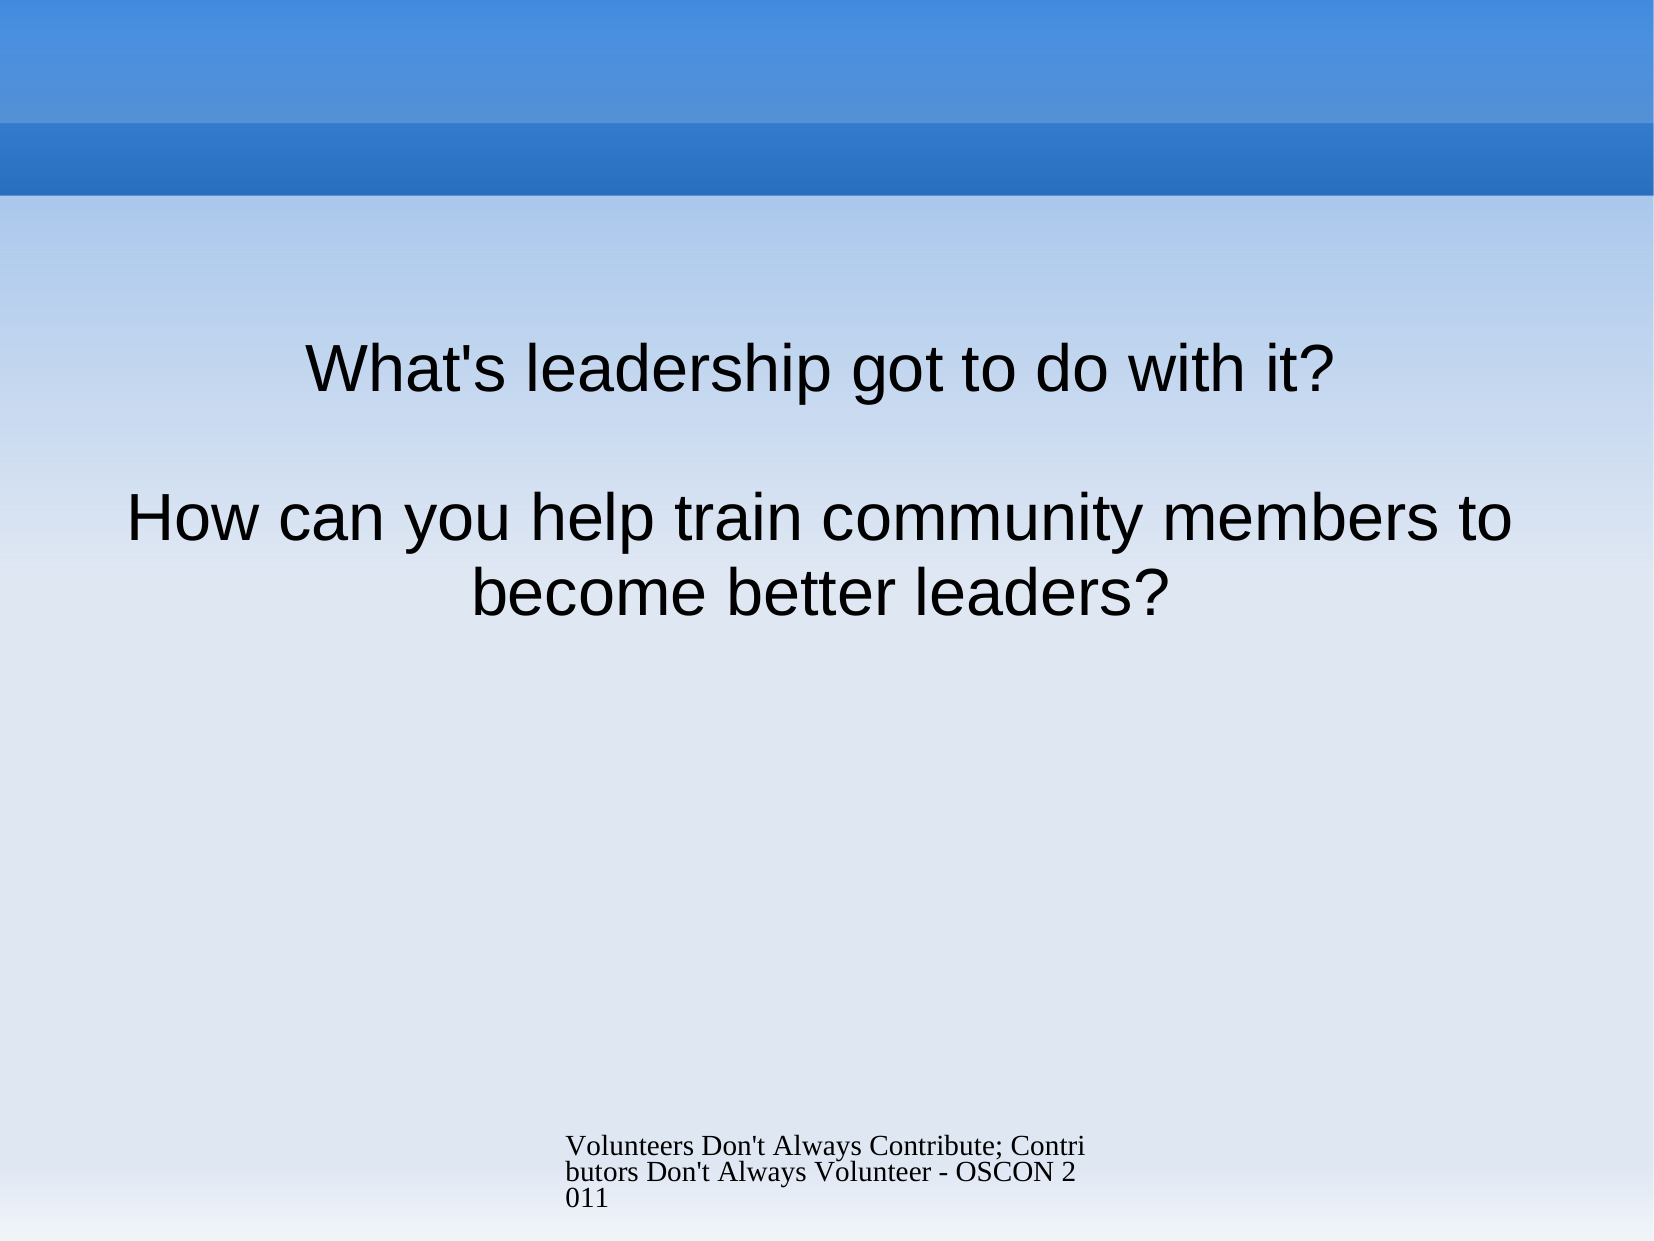

# What's leadership got to do with it?
How can you help train community members to become better leaders?
Volunteers Don't Always Contribute; Contributors Don't Always Volunteer - OSCON 2011